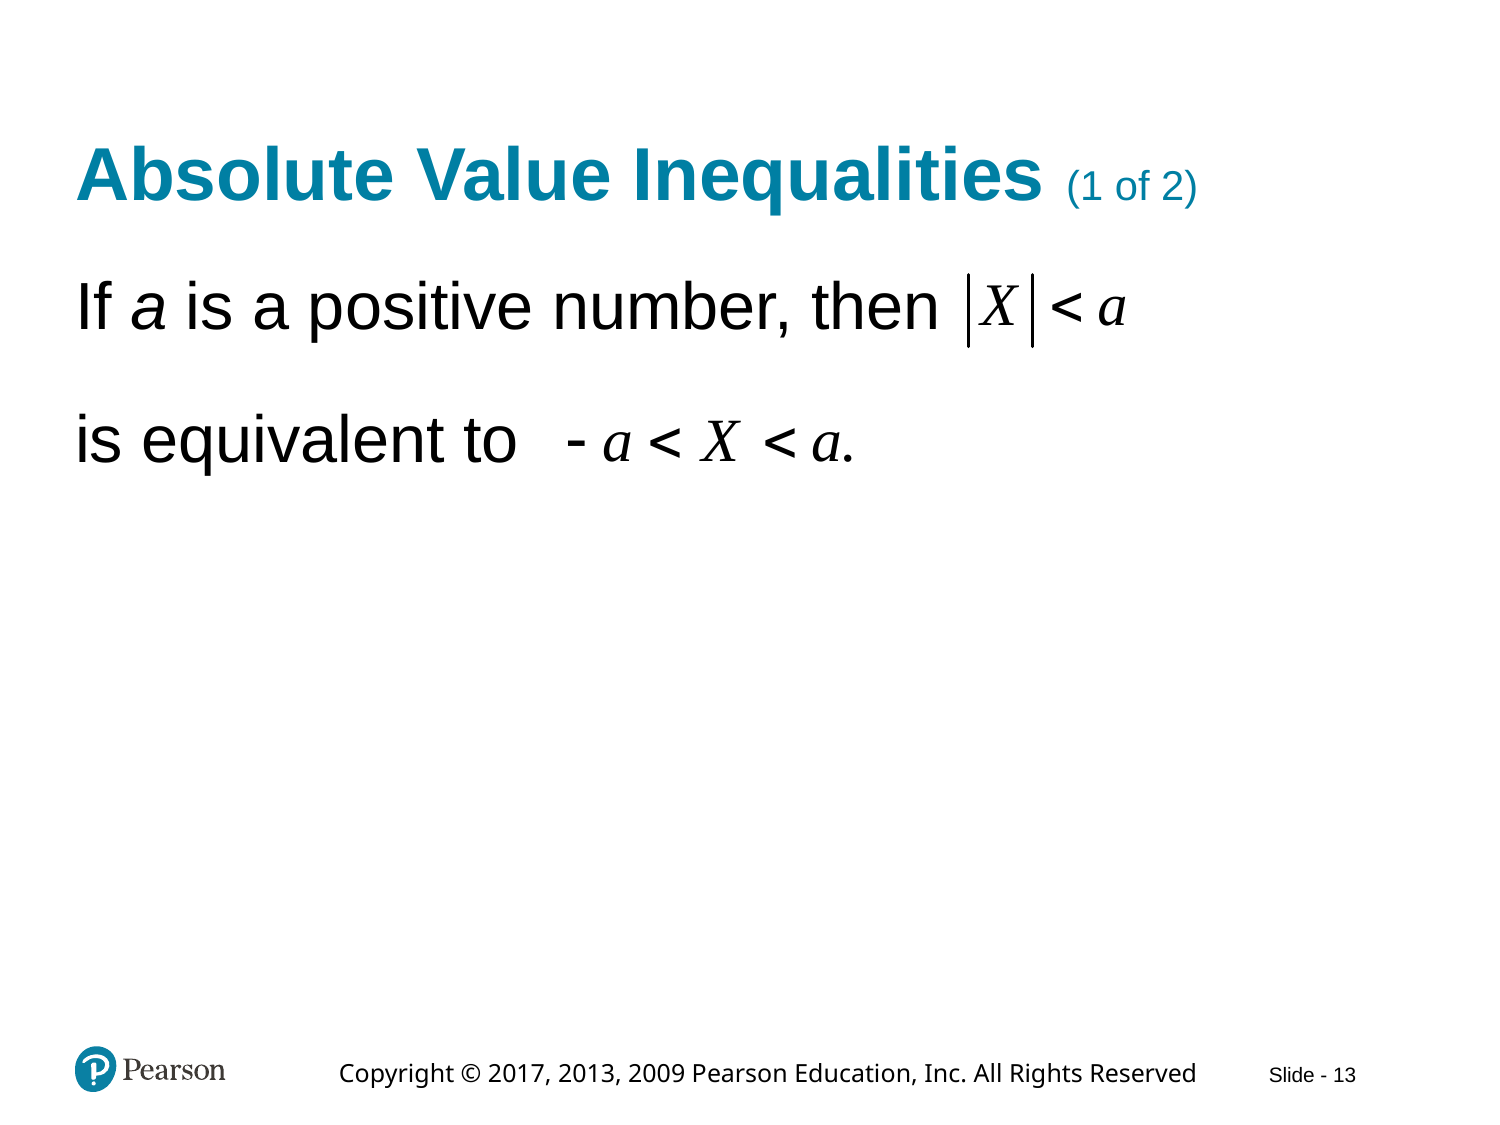

# Absolute Value Inequalities (1 of 2)
If a is a positive number, then
is equivalent to